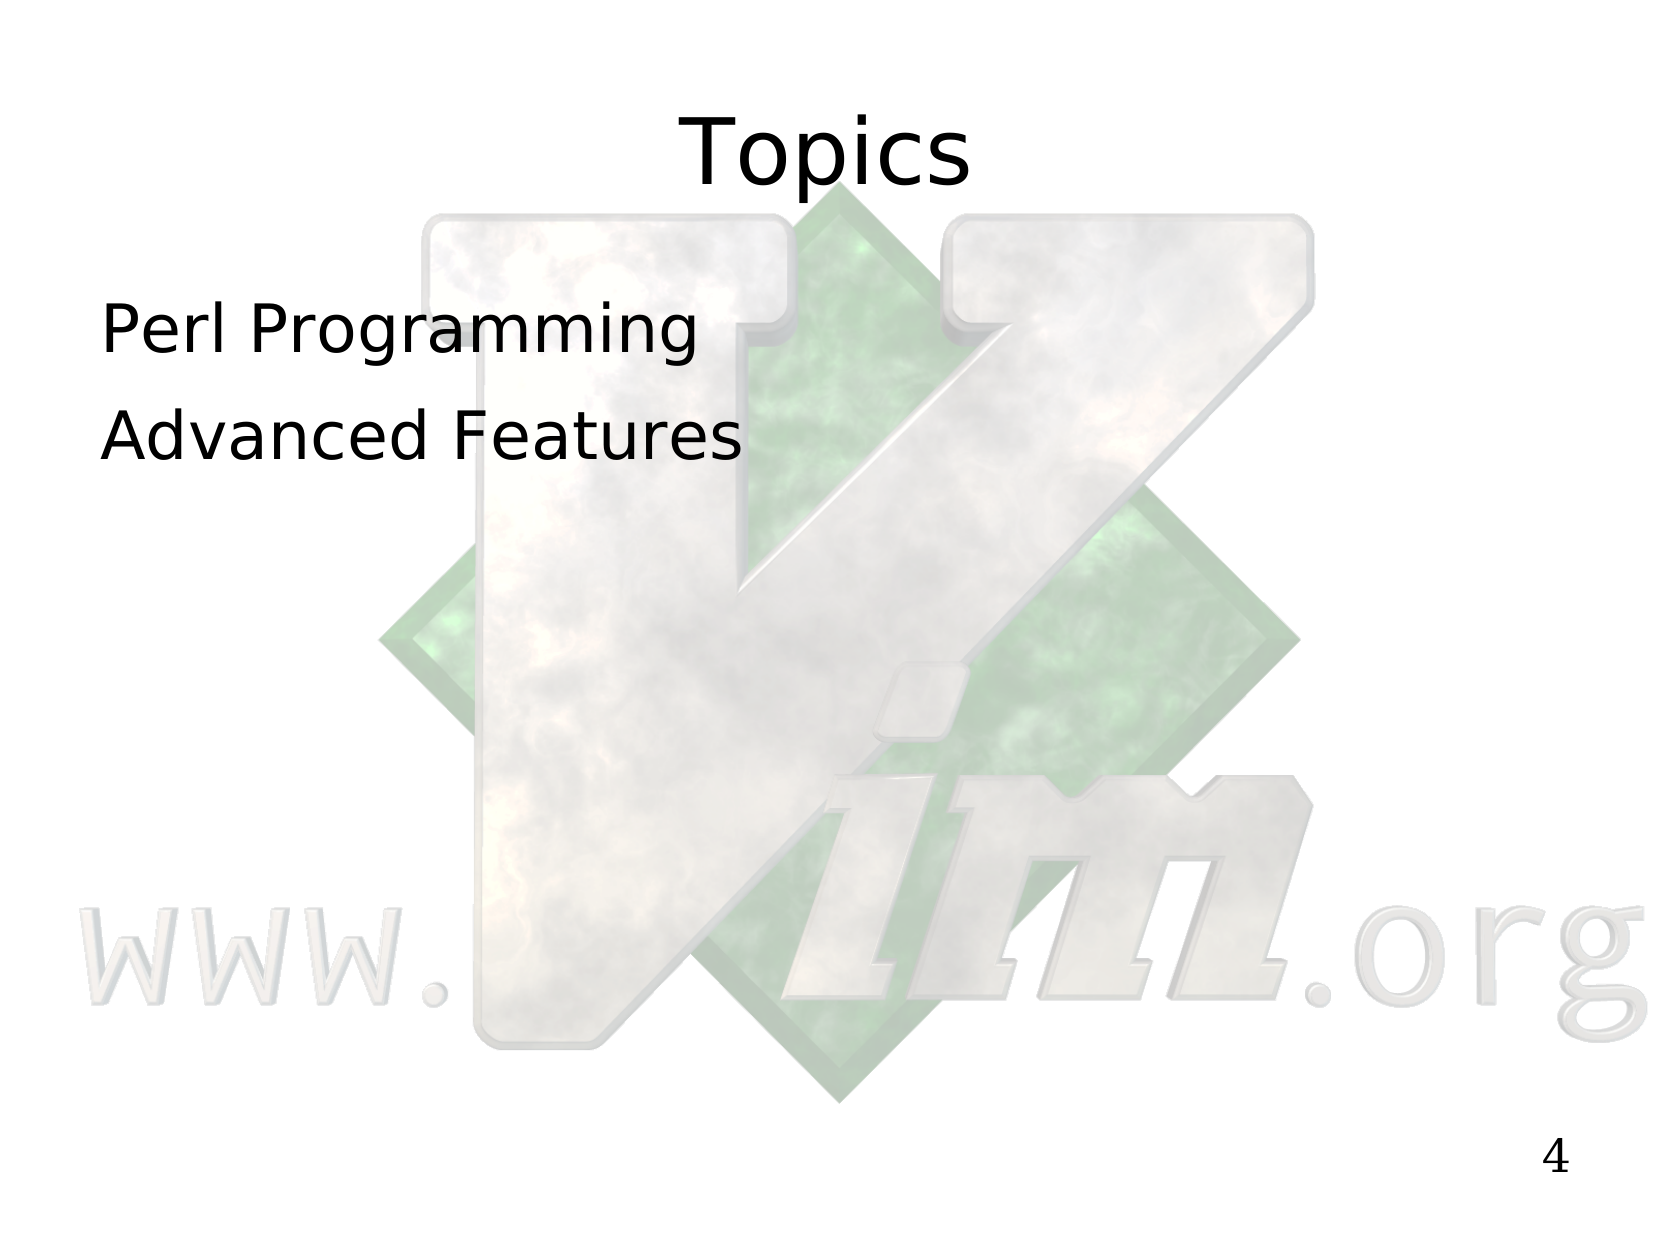

# Topics
Perl Programming
Advanced Features
4